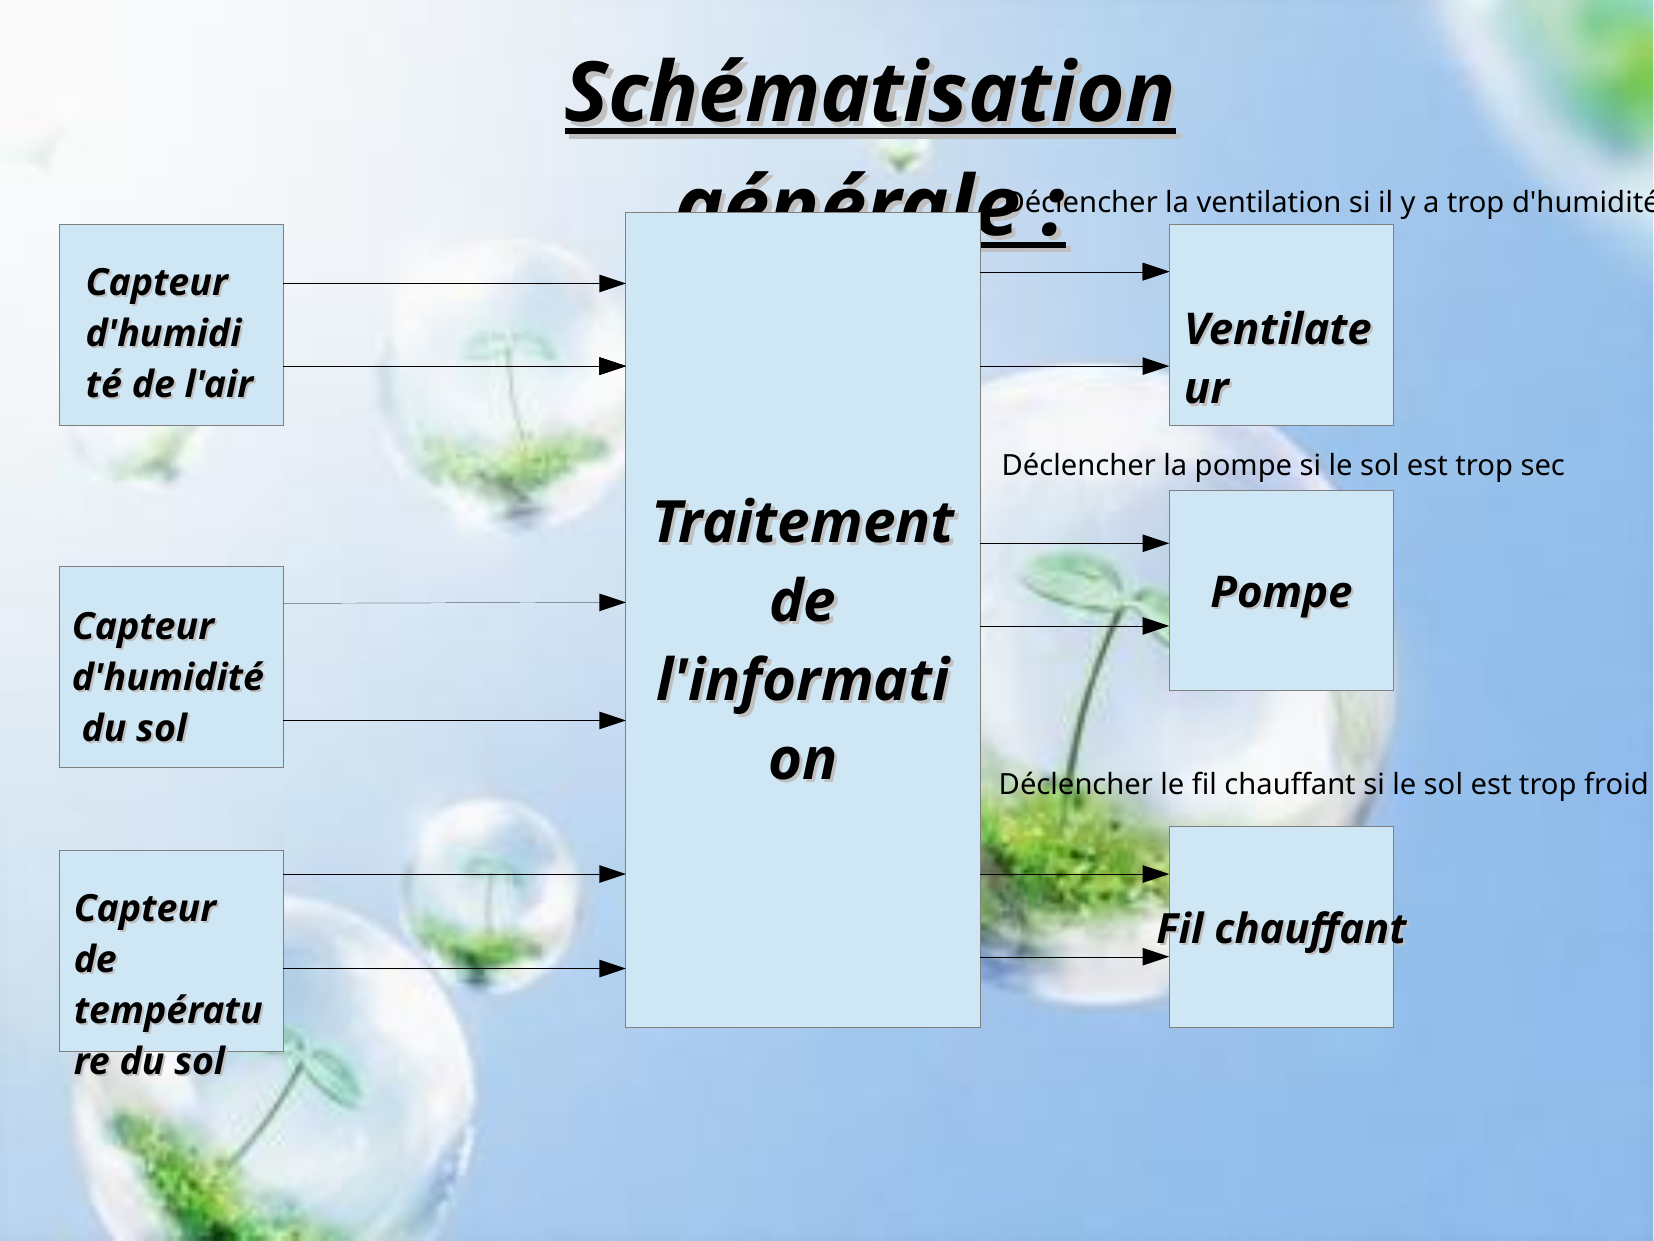

Schématisation générale :
#
Déclencher la ventilation si il y a trop d'humidité
Capteur d'humidité de l'air
Ventilateur
Déclencher la pompe si le sol est trop sec
Traitement de l'information
Pompe
Capteur d'humidité du sol
Déclencher le fil chauffant si le sol est trop froid
Fil chauffant
Capteur de température du sol